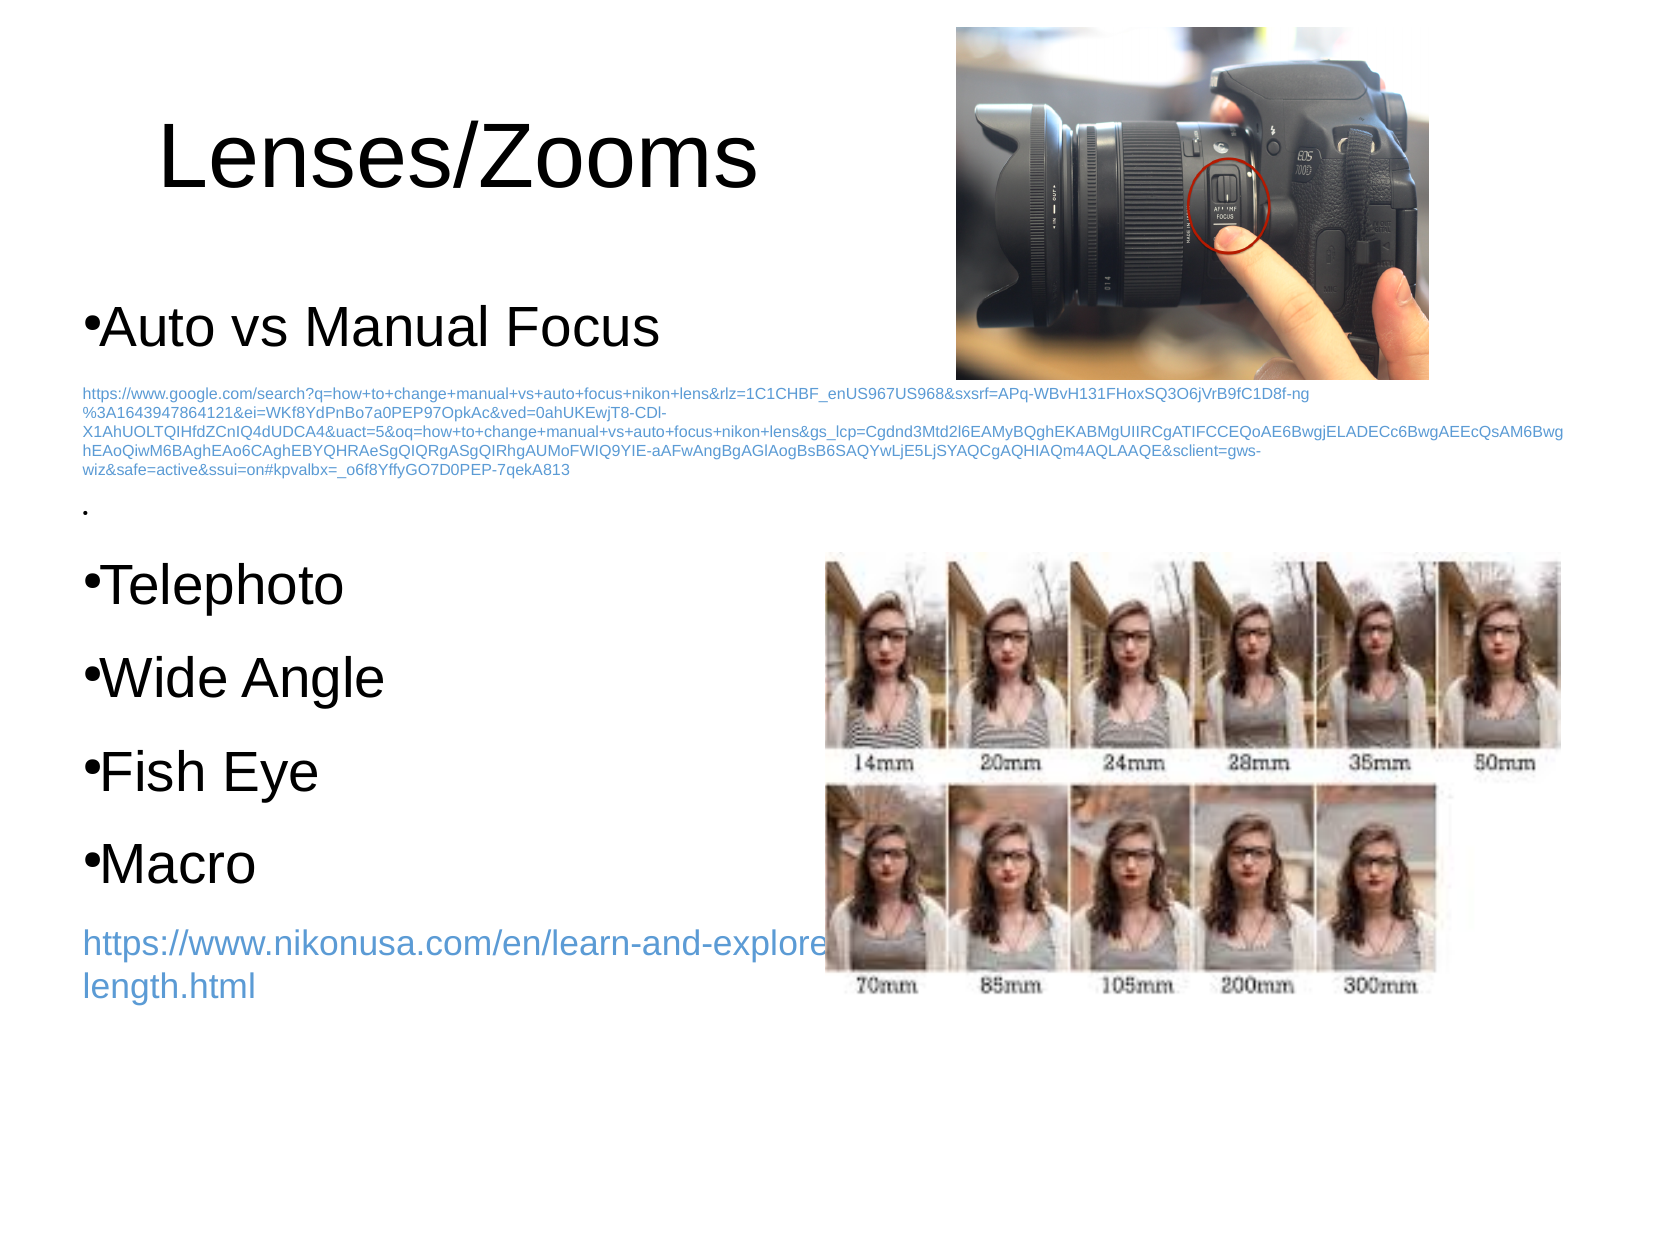

# Lenses/Zooms
Auto vs Manual Focus
https://www.google.com/search?q=how+to+change+manual+vs+auto+focus+nikon+lens&rlz=1C1CHBF_enUS967US968&sxsrf=APq-WBvH131FHoxSQ3O6jVrB9fC1D8f-ng%3A1643947864121&ei=WKf8YdPnBo7a0PEP97OpkAc&ved=0ahUKEwjT8-CDl-X1AhUOLTQIHfdZCnIQ4dUDCA4&uact=5&oq=how+to+change+manual+vs+auto+focus+nikon+lens&gs_lcp=Cgdnd3Mtd2l6EAMyBQghEKABMgUIIRCgATIFCCEQoAE6BwgjELADECc6BwgAEEcQsAM6BwghEAoQiwM6BAghEAo6CAghEBYQHRAeSgQIQRgASgQIRhgAUMoFWIQ9YIE-aAFwAngBgAGlAogBsB6SAQYwLjE5LjSYAQCgAQHIAQm4AQLAAQE&sclient=gws-wiz&safe=active&ssui=on#kpvalbx=_o6f8YffyGO7D0PEP-7qekA813
Telephoto
Wide Angle
Fish Eye
Macro
https://www.nikonusa.com/en/learn-and-explore/a/tips-and-techniques/understanding-focal-length.html